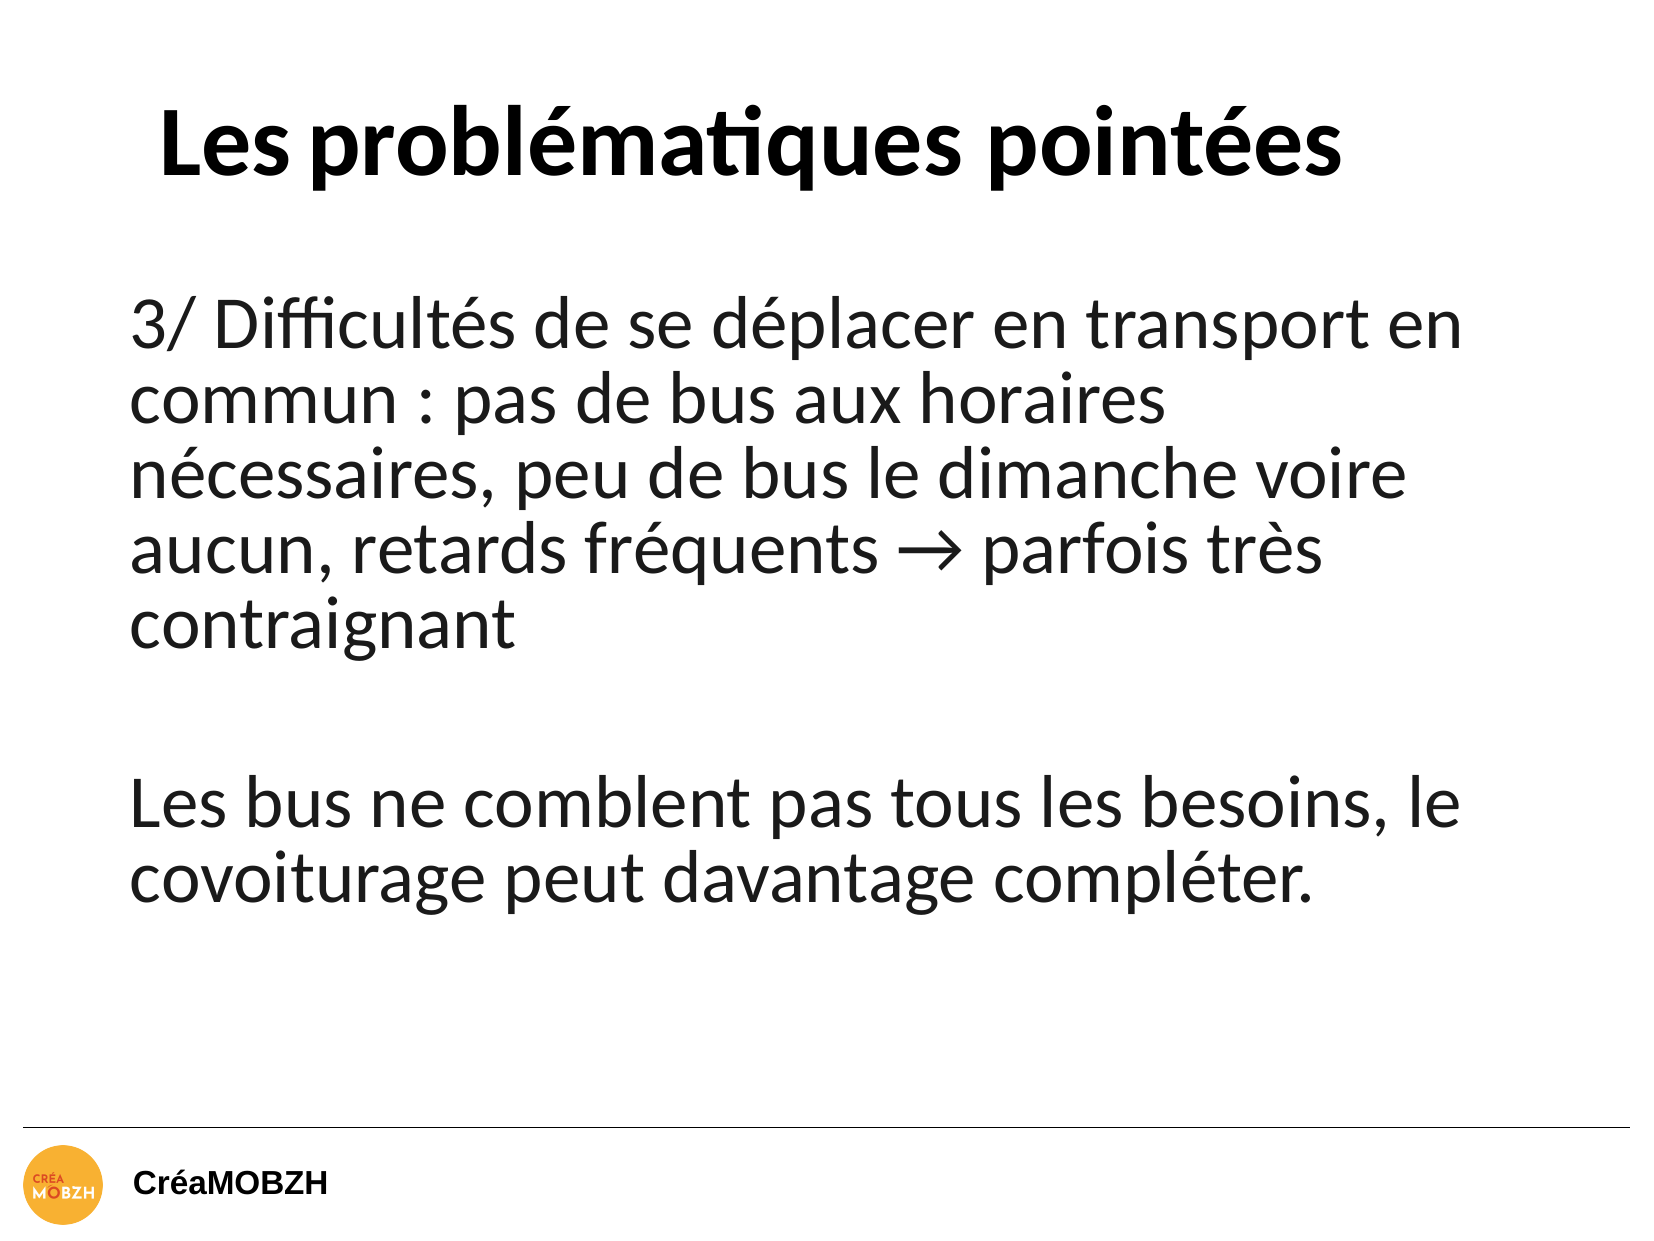

# Les	problématiques pointées
3/ Difficultés de se déplacer en transport en commun : pas de bus aux horaires nécessaires, peu de bus le dimanche voire aucun, retards fréquents → parfois très contraignant
Les bus ne comblent pas tous les besoins, le covoiturage peut davantage compléter.
CréaMOBZH